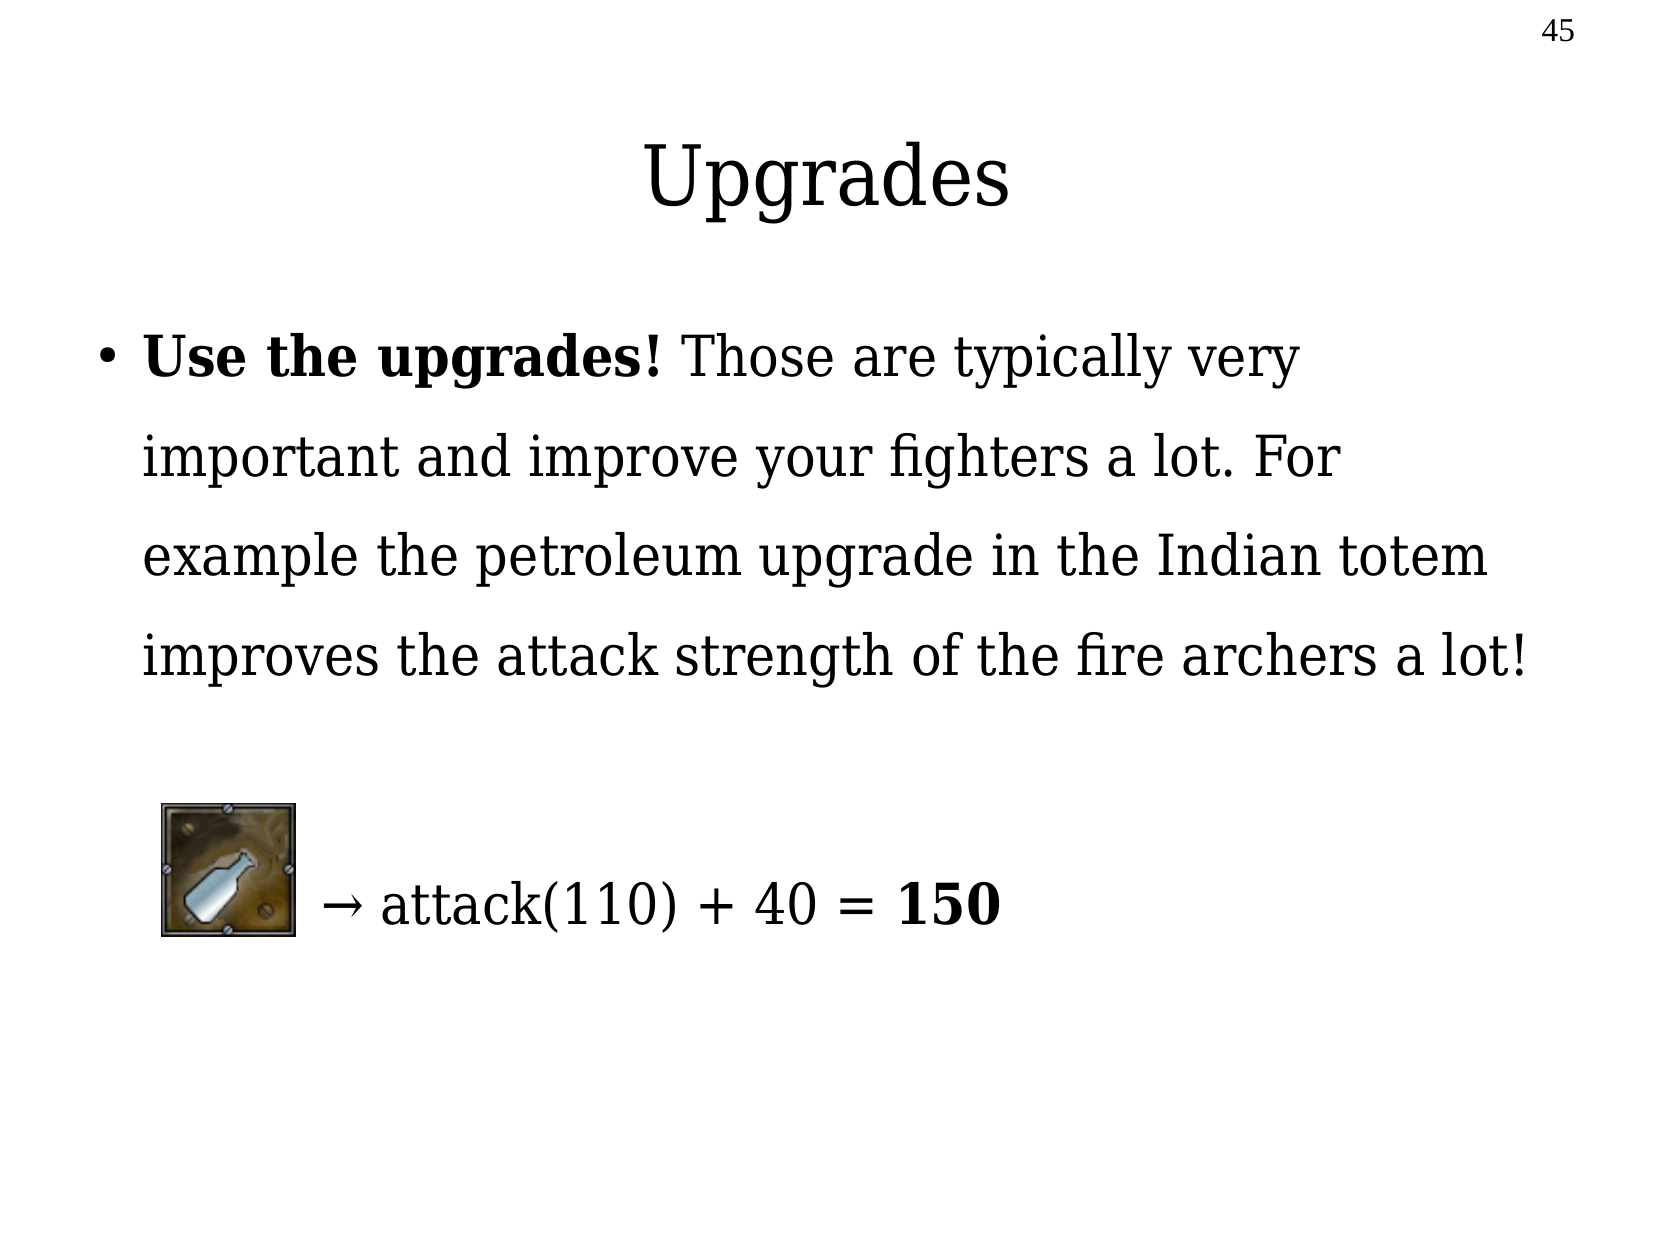

# Upgrades
Use the upgrades! Those are typically very important and improve your fighters a lot. For example the petroleum upgrade in the Indian totem improves the attack strength of the fire archers a lot!
 → attack(110) + 40 = 150